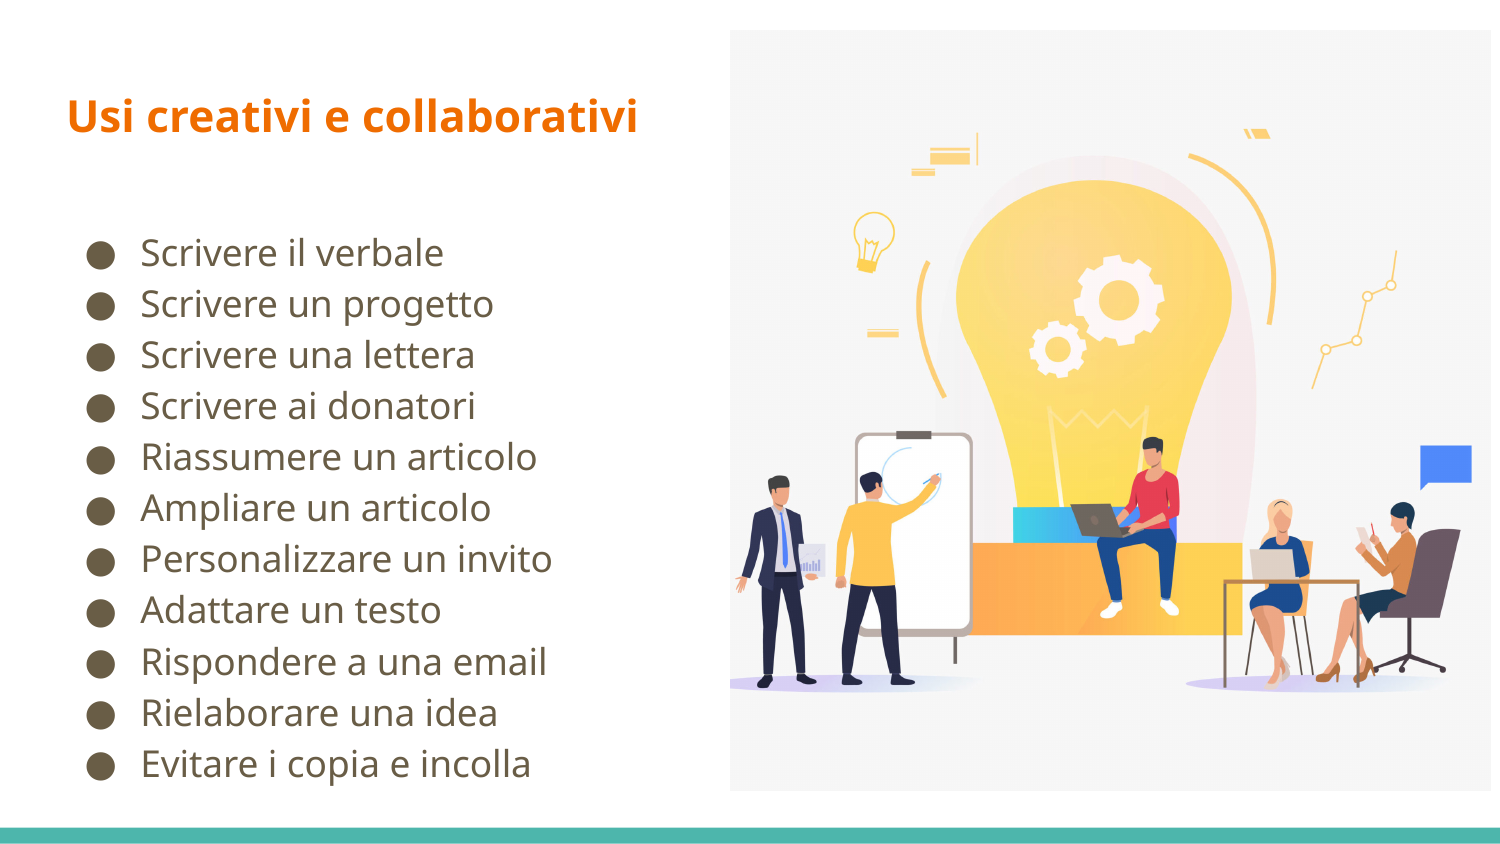

# Usi creativi e collaborativi
Scrivere il verbale
Scrivere un progetto
Scrivere una lettera
Scrivere ai donatori
Riassumere un articolo
Ampliare un articolo
Personalizzare un invito
Adattare un testo
Rispondere a una email
Rielaborare una idea
Evitare i copia e incolla